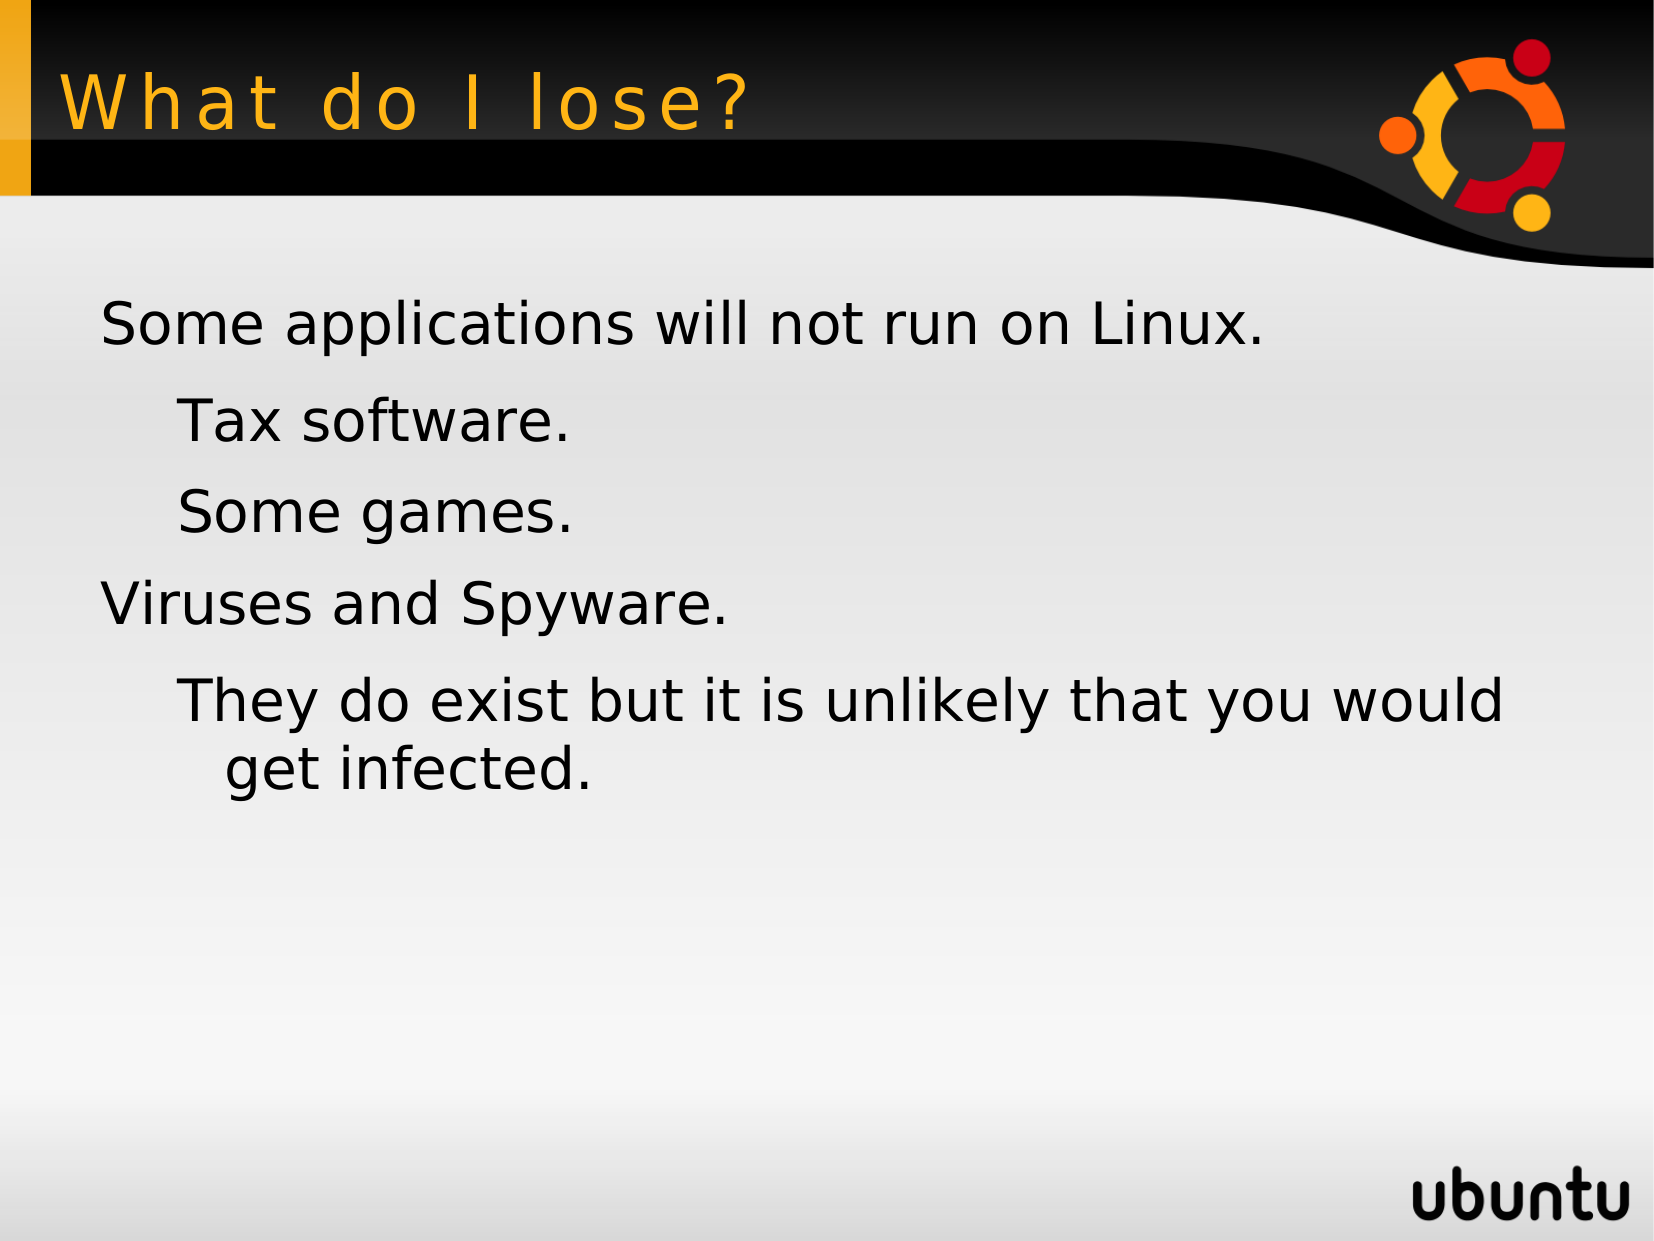

# What do I lose?
Some applications will not run on Linux.
Tax software.
Some games.
Viruses and Spyware.
They do exist but it is unlikely that you would get infected.